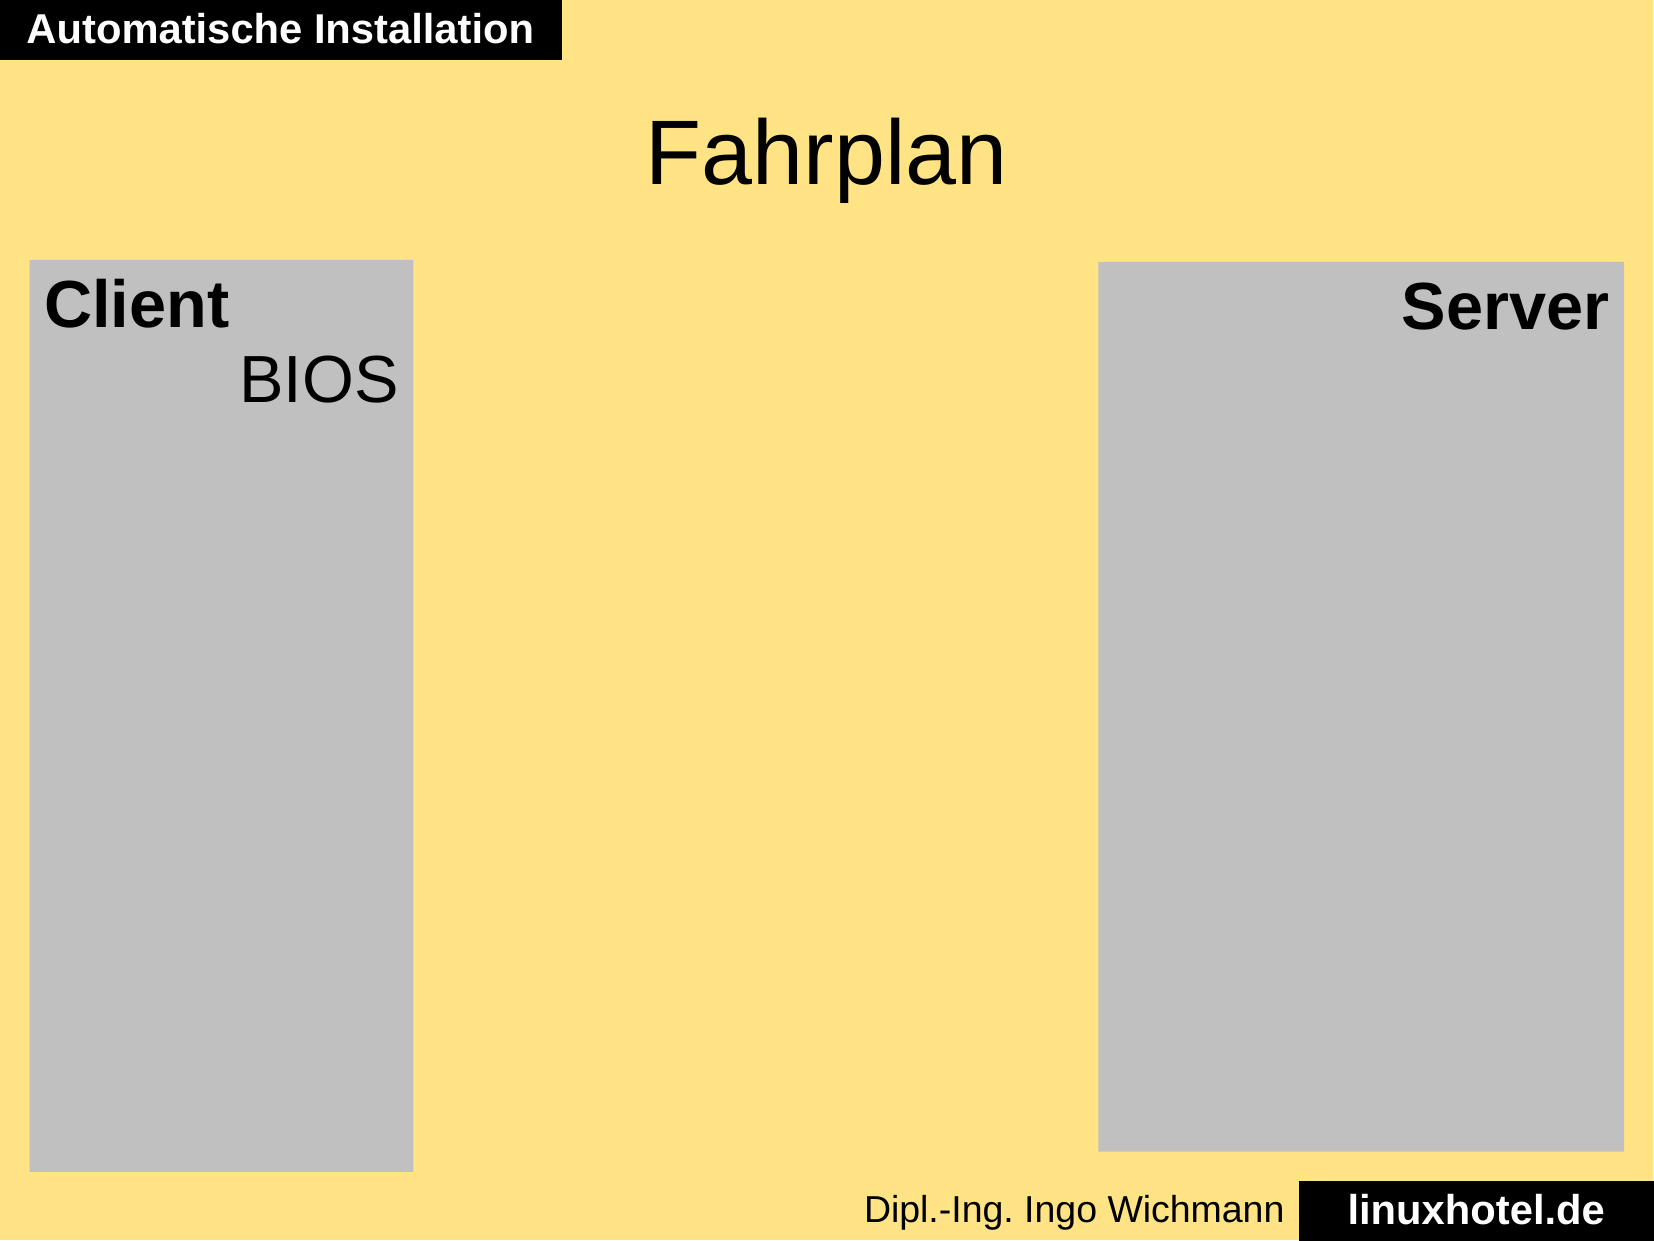

Automatische Installation
# Fahrplan
Client
BIOS
Server
linuxhotel.de
Dipl.-Ing. Ingo Wichmann